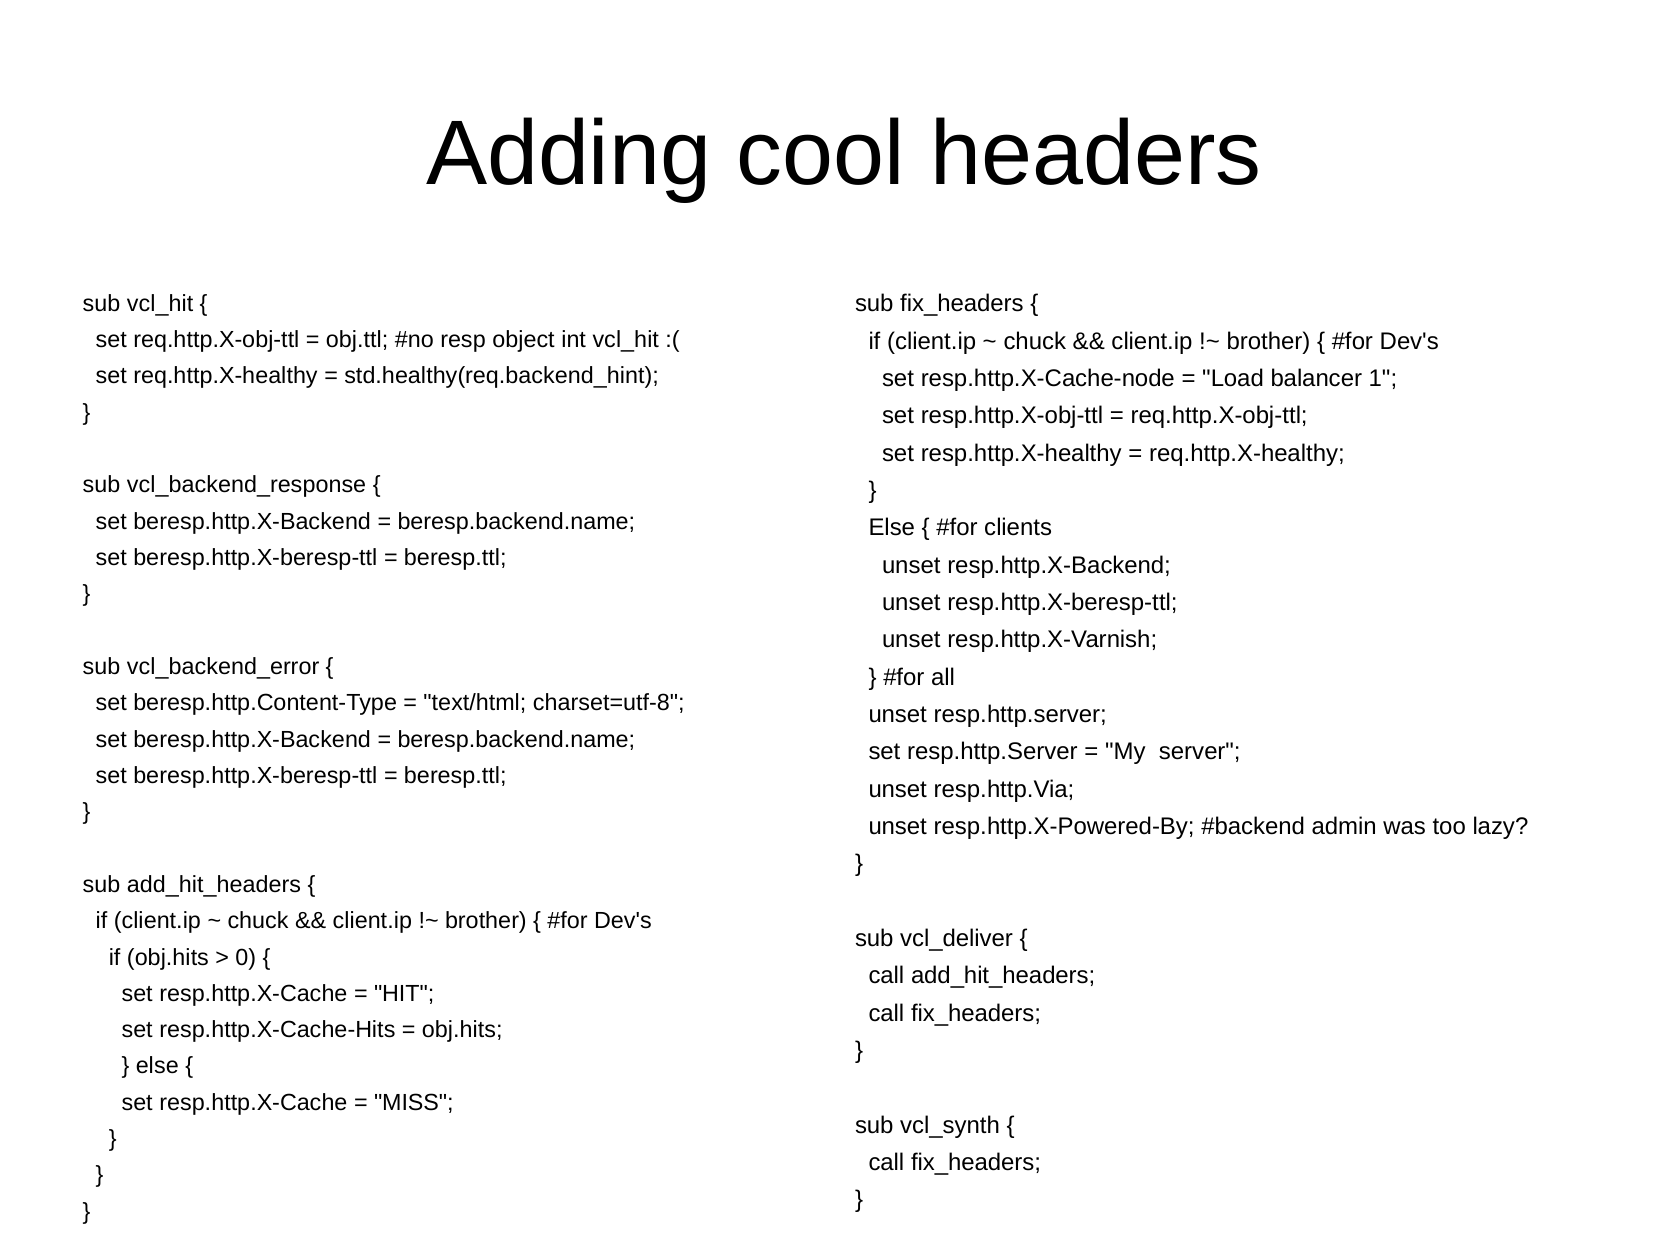

# Adding cool headers
sub vcl_hit {
 set req.http.X-obj-ttl = obj.ttl; #no resp object int vcl_hit :(
 set req.http.X-healthy = std.healthy(req.backend_hint);
}
sub vcl_backend_response {
 set beresp.http.X-Backend = beresp.backend.name;
 set beresp.http.X-beresp-ttl = beresp.ttl;
}
sub vcl_backend_error {
 set beresp.http.Content-Type = "text/html; charset=utf-8";
 set beresp.http.X-Backend = beresp.backend.name;
 set beresp.http.X-beresp-ttl = beresp.ttl;
}
sub add_hit_headers {
 if (client.ip ~ chuck && client.ip !~ brother) { #for Dev's
 if (obj.hits > 0) {
 set resp.http.X-Cache = "HIT";
 set resp.http.X-Cache-Hits = obj.hits;
 } else {
 set resp.http.X-Cache = "MISS";
 }
 }
}
sub fix_headers {
 if (client.ip ~ chuck && client.ip !~ brother) { #for Dev's
 set resp.http.X-Cache-node = "Load balancer 1";
 set resp.http.X-obj-ttl = req.http.X-obj-ttl;
 set resp.http.X-healthy = req.http.X-healthy;
 }
 Else { #for clients
 unset resp.http.X-Backend;
 unset resp.http.X-beresp-ttl;
 unset resp.http.X-Varnish;
 } #for all
 unset resp.http.server;
 set resp.http.Server = "My server";
 unset resp.http.Via;
 unset resp.http.X-Powered-By; #backend admin was too lazy?
}
sub vcl_deliver {
 call add_hit_headers;
 call fix_headers;
}
sub vcl_synth {
 call fix_headers;
}